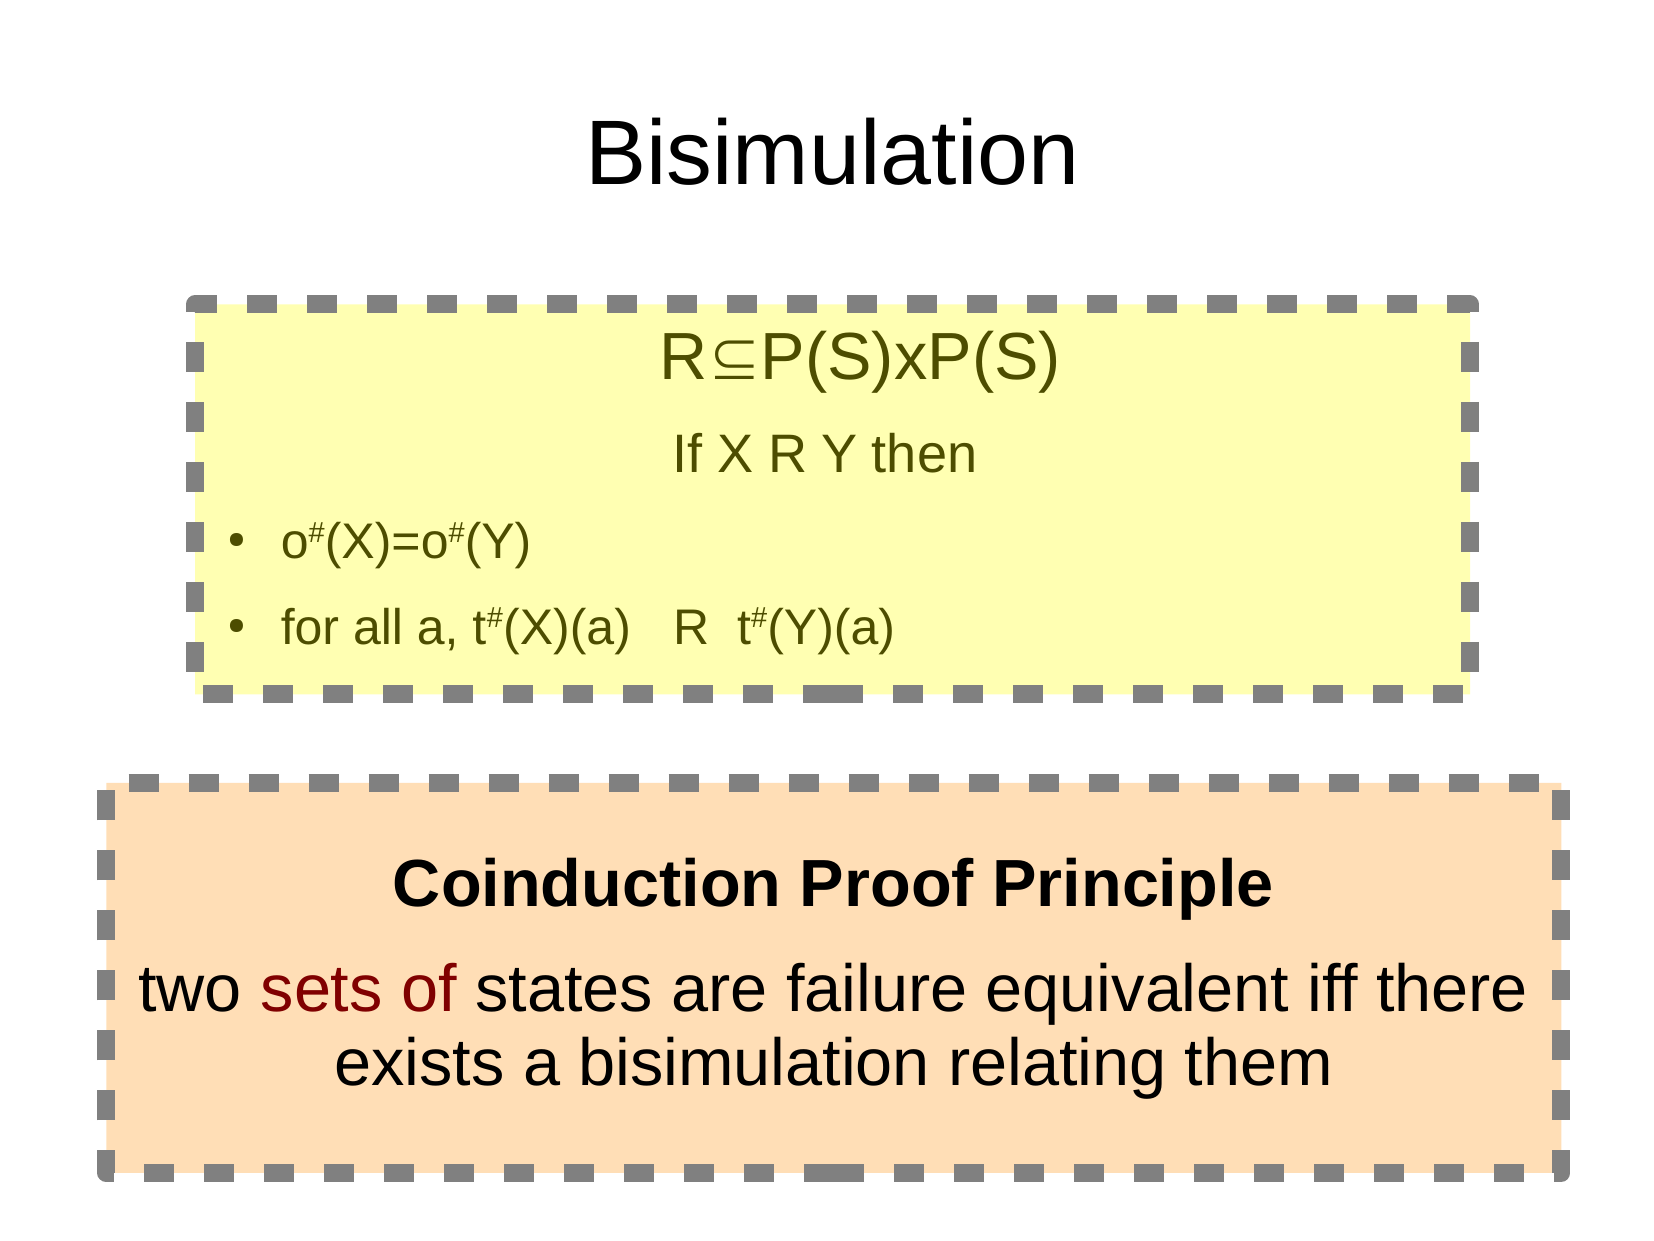

# Bisimulation
RÍP(S)xP(S)
If X R Y then
o#(X)=o#(Y)
for all a, t#(X)(a) R t#(Y)(a)
Coinduction Proof Principle
two sets of states are failure equivalent iff there exists a bisimulation relating them